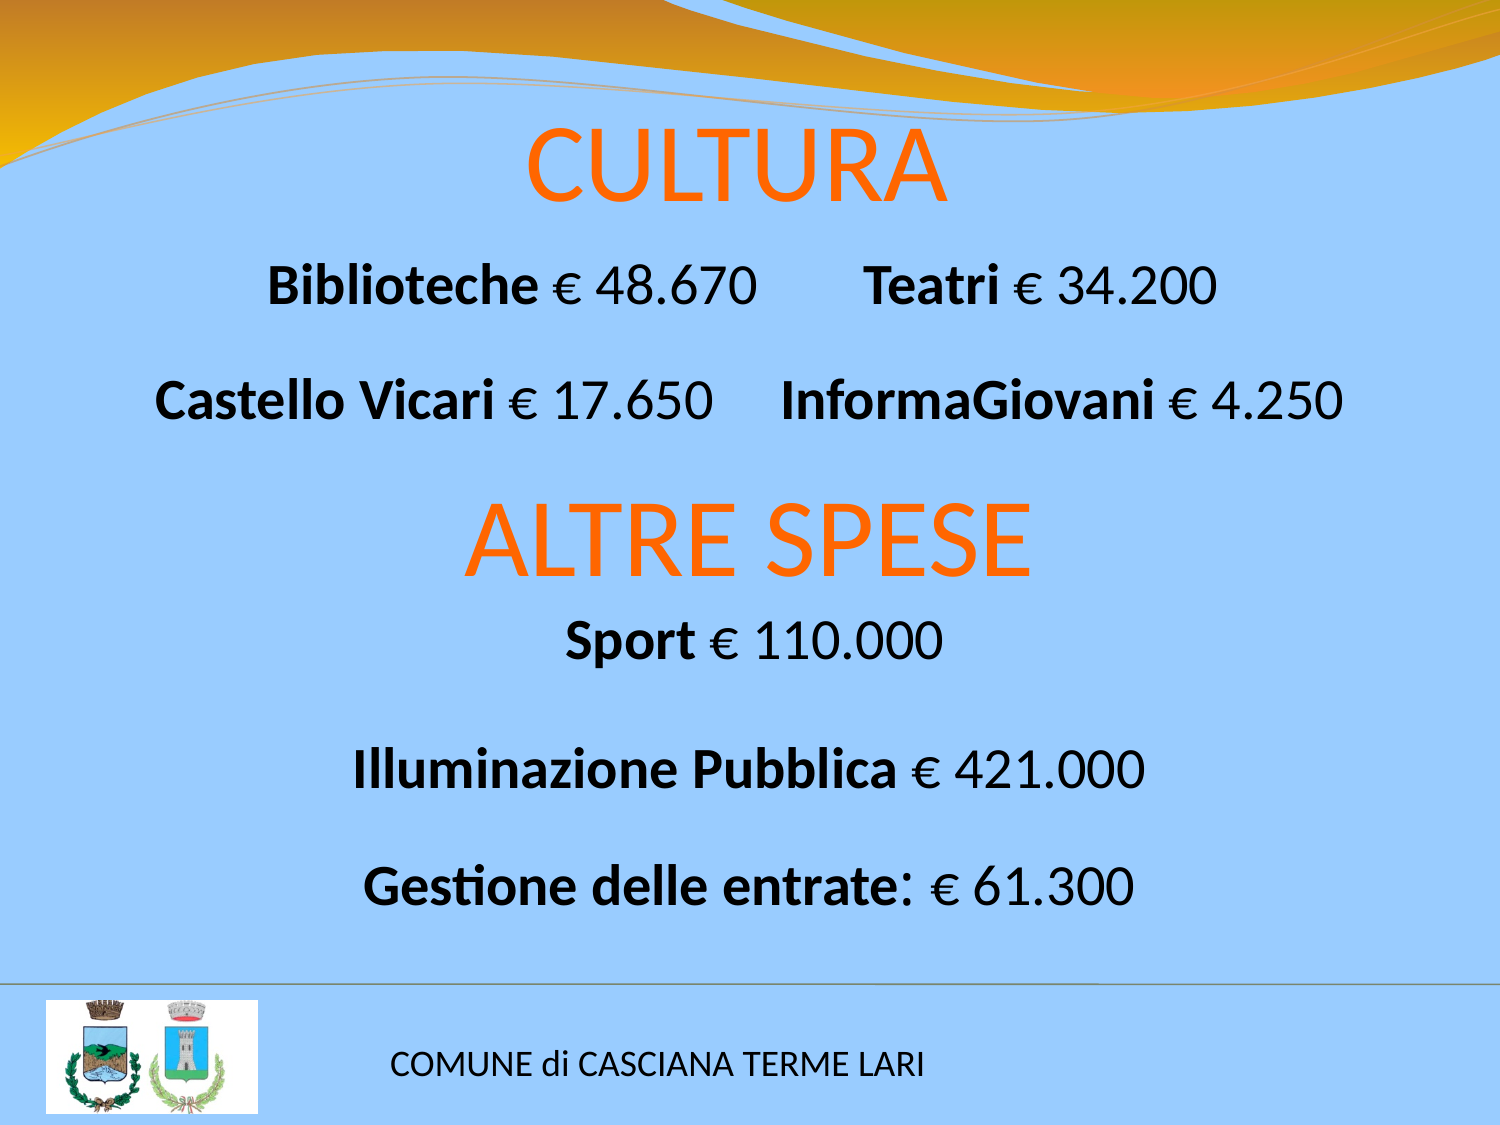

CULTURA
Biblioteche € 48.670 Teatri € 34.200
Castello Vicari € 17.650 InformaGiovani € 4.250
ALTRE SPESE
Sport € 110.000
Illuminazione Pubblica € 421.000
Gestione delle entrate: € 61.300
COMUNE di CASCIANA TERME LARI